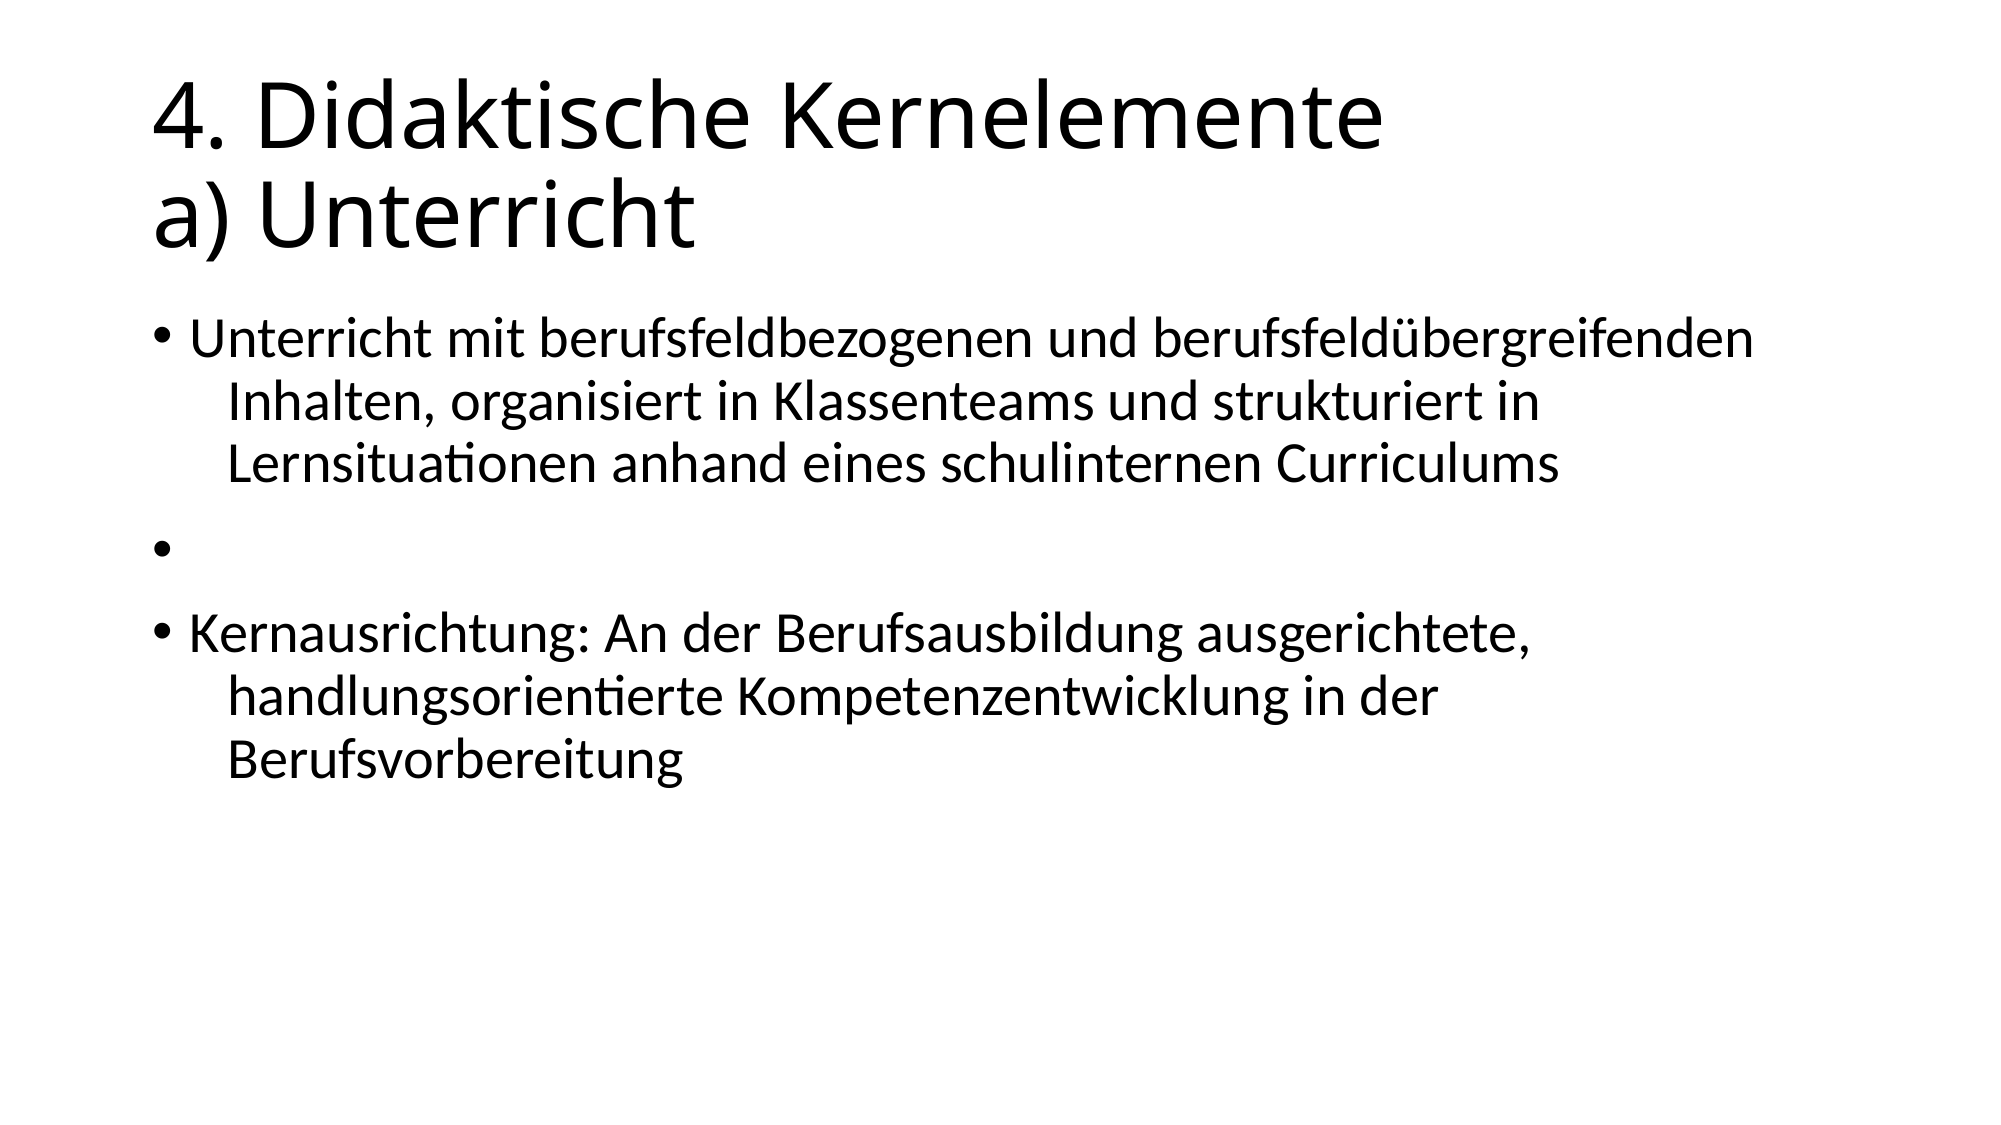

# 4. Didaktische Kernelemente a) Unterricht
Unterricht mit berufsfeldbezogenen und berufsfeldübergreifenden Inhalten, organisiert in Klassenteams und strukturiert in Lernsituationen anhand eines schulinternen Curriculums
Kernausrichtung: An der Berufsausbildung ausgerichtete, handlungsorientierte Kompetenzentwicklung in der Berufsvorbereitung